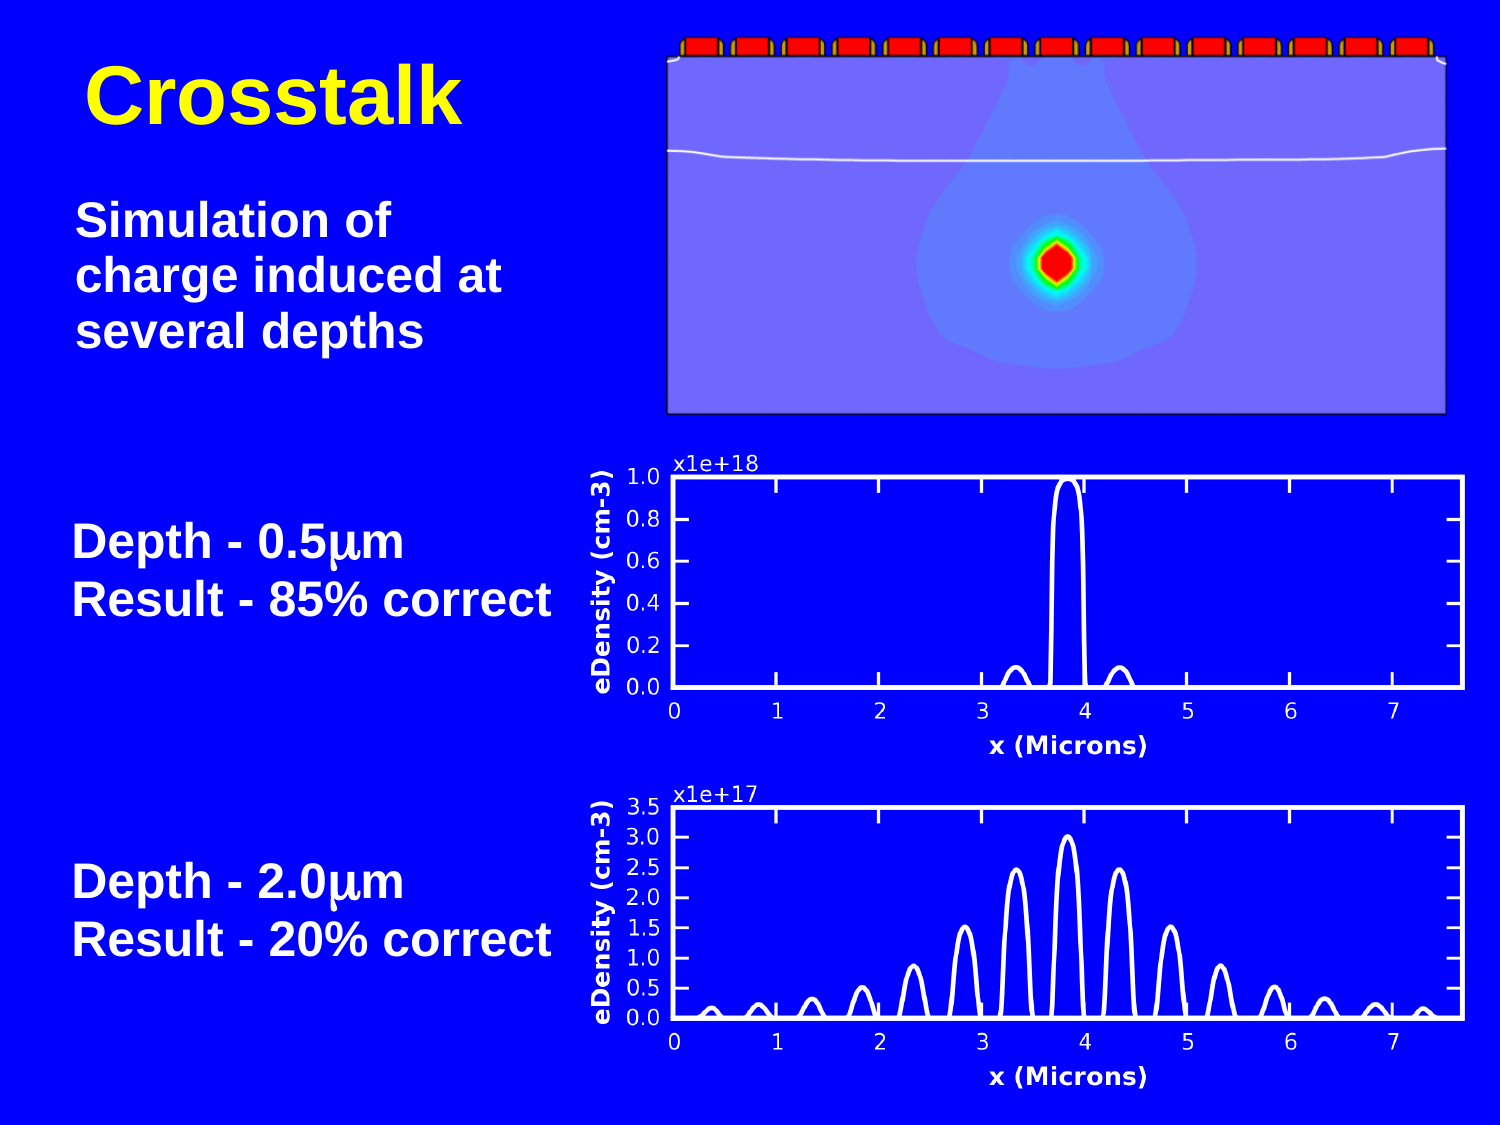

# Crosstalk
Simulation of charge induced at several depths
Depth - 0.5m
Result - 85% correct
Depth - 2.0m
Result - 20% correct